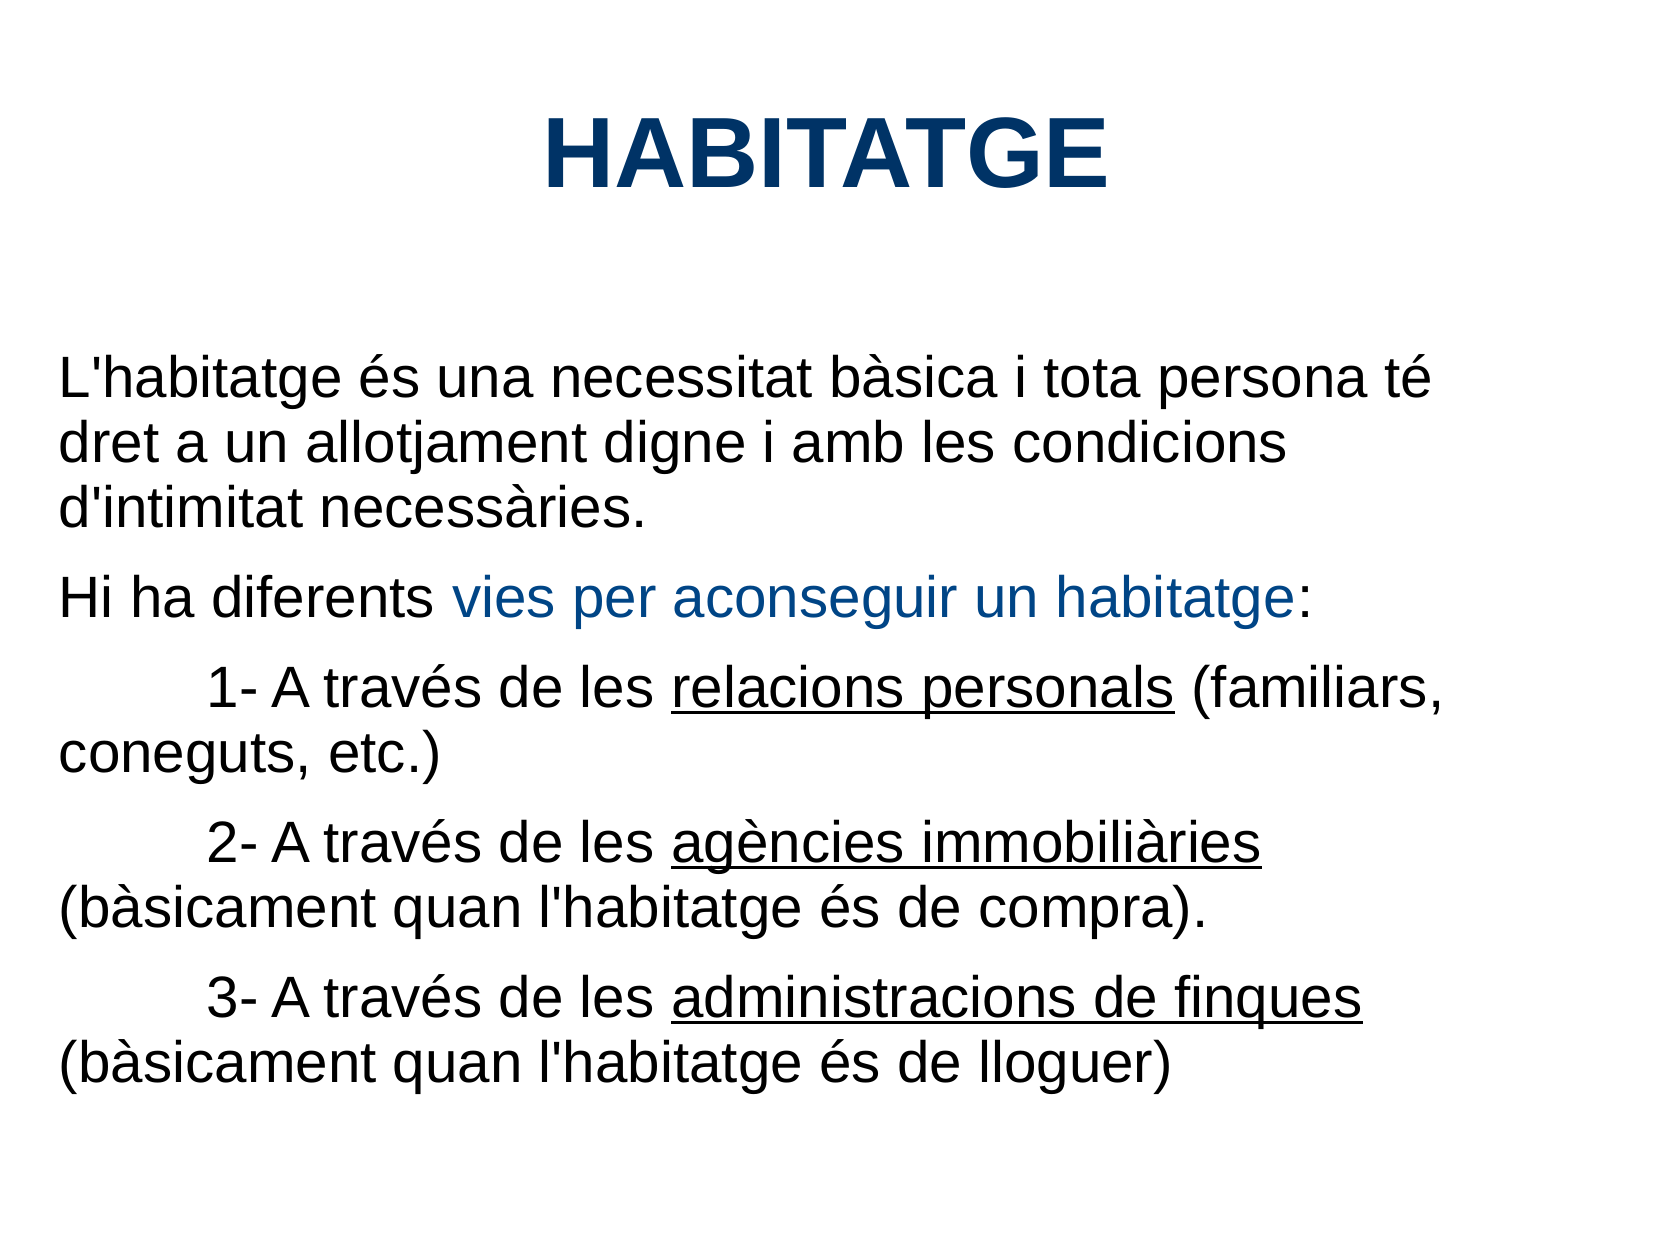

# HABITATGE
L'habitatge és una necessitat bàsica i tota persona té dret a un allotjament digne i amb les condicions d'intimitat necessàries.
Hi ha diferents vies per aconseguir un habitatge:
		1- A través de les relacions personals (familiars, coneguts, etc.)
		2- A través de les agències immobiliàries (bàsicament quan l'habitatge és de compra).
		3- A través de les administracions de finques (bàsicament quan l'habitatge és de lloguer)